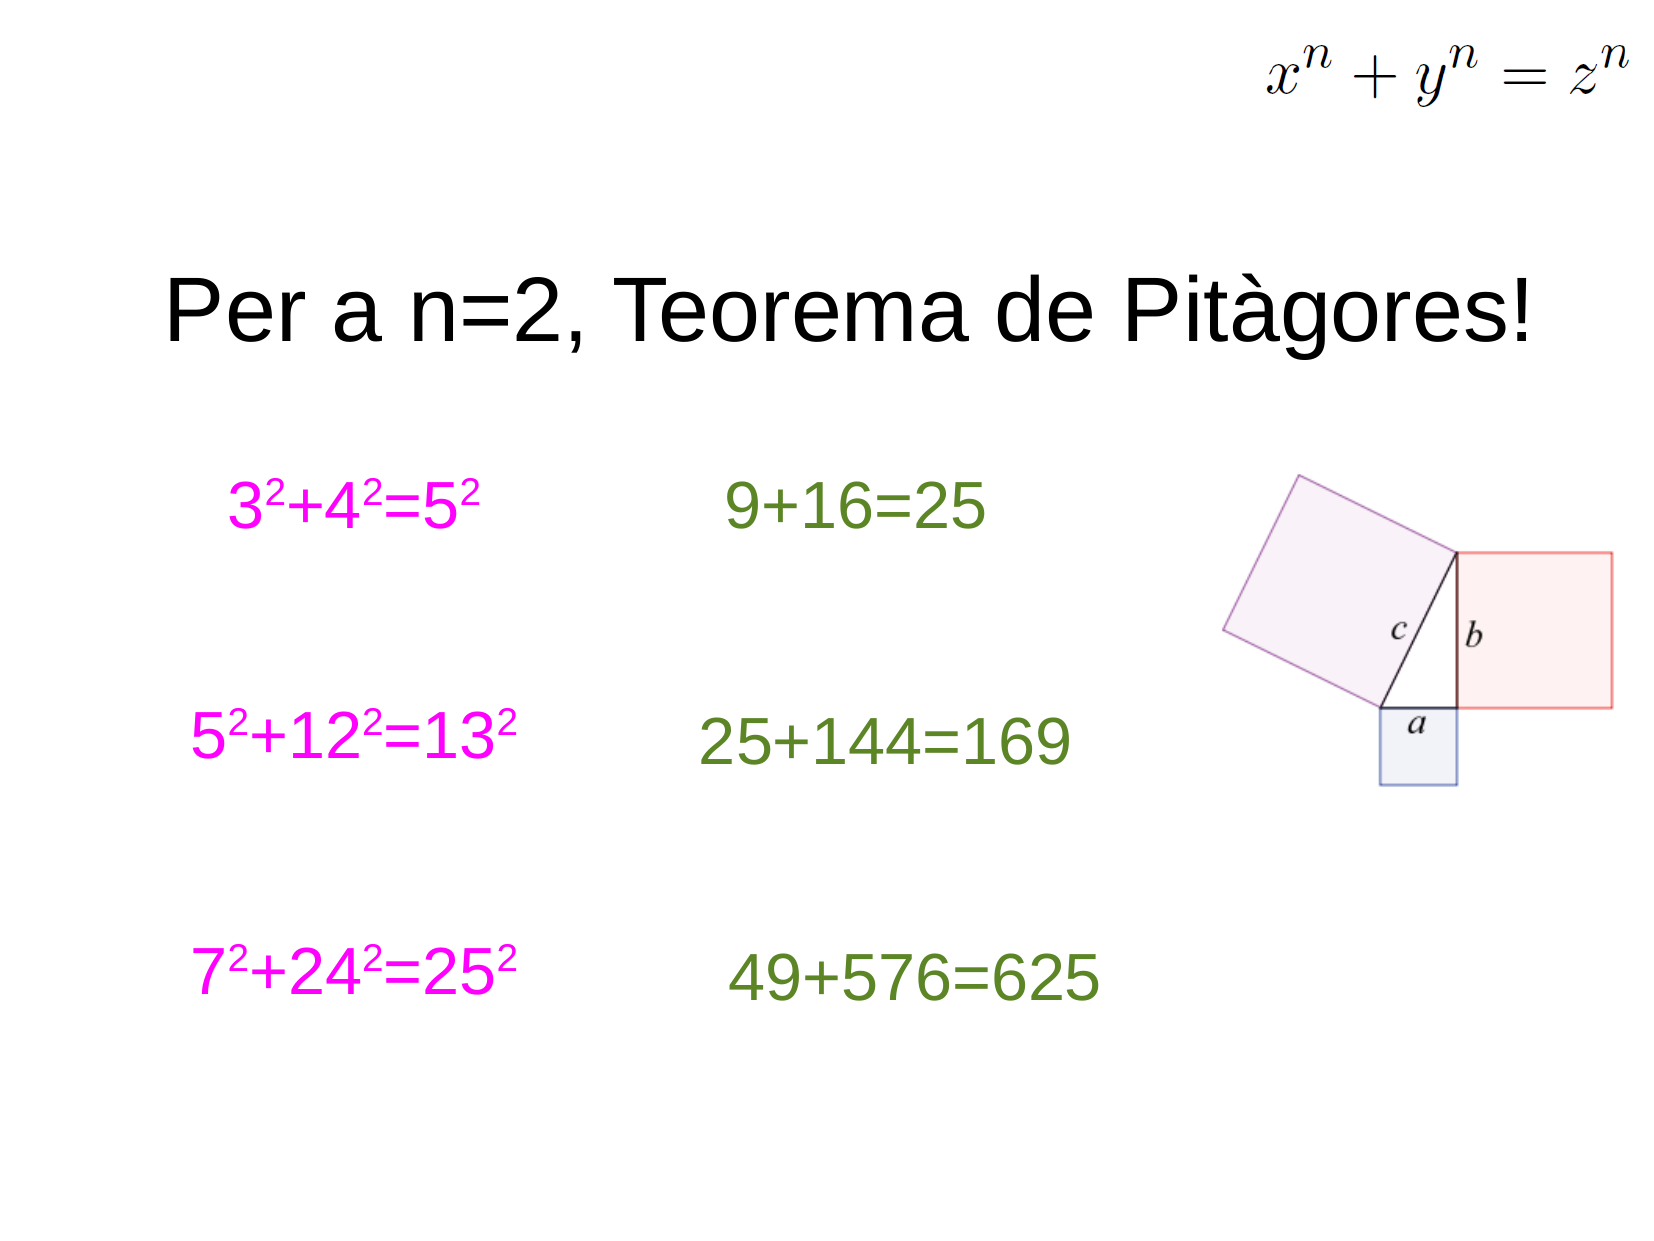

# Per a n=2, Teorema de Pitàgores!
32+42=52
9+16=25
52+122=132
25+144=169
72+242=252
49+576=625